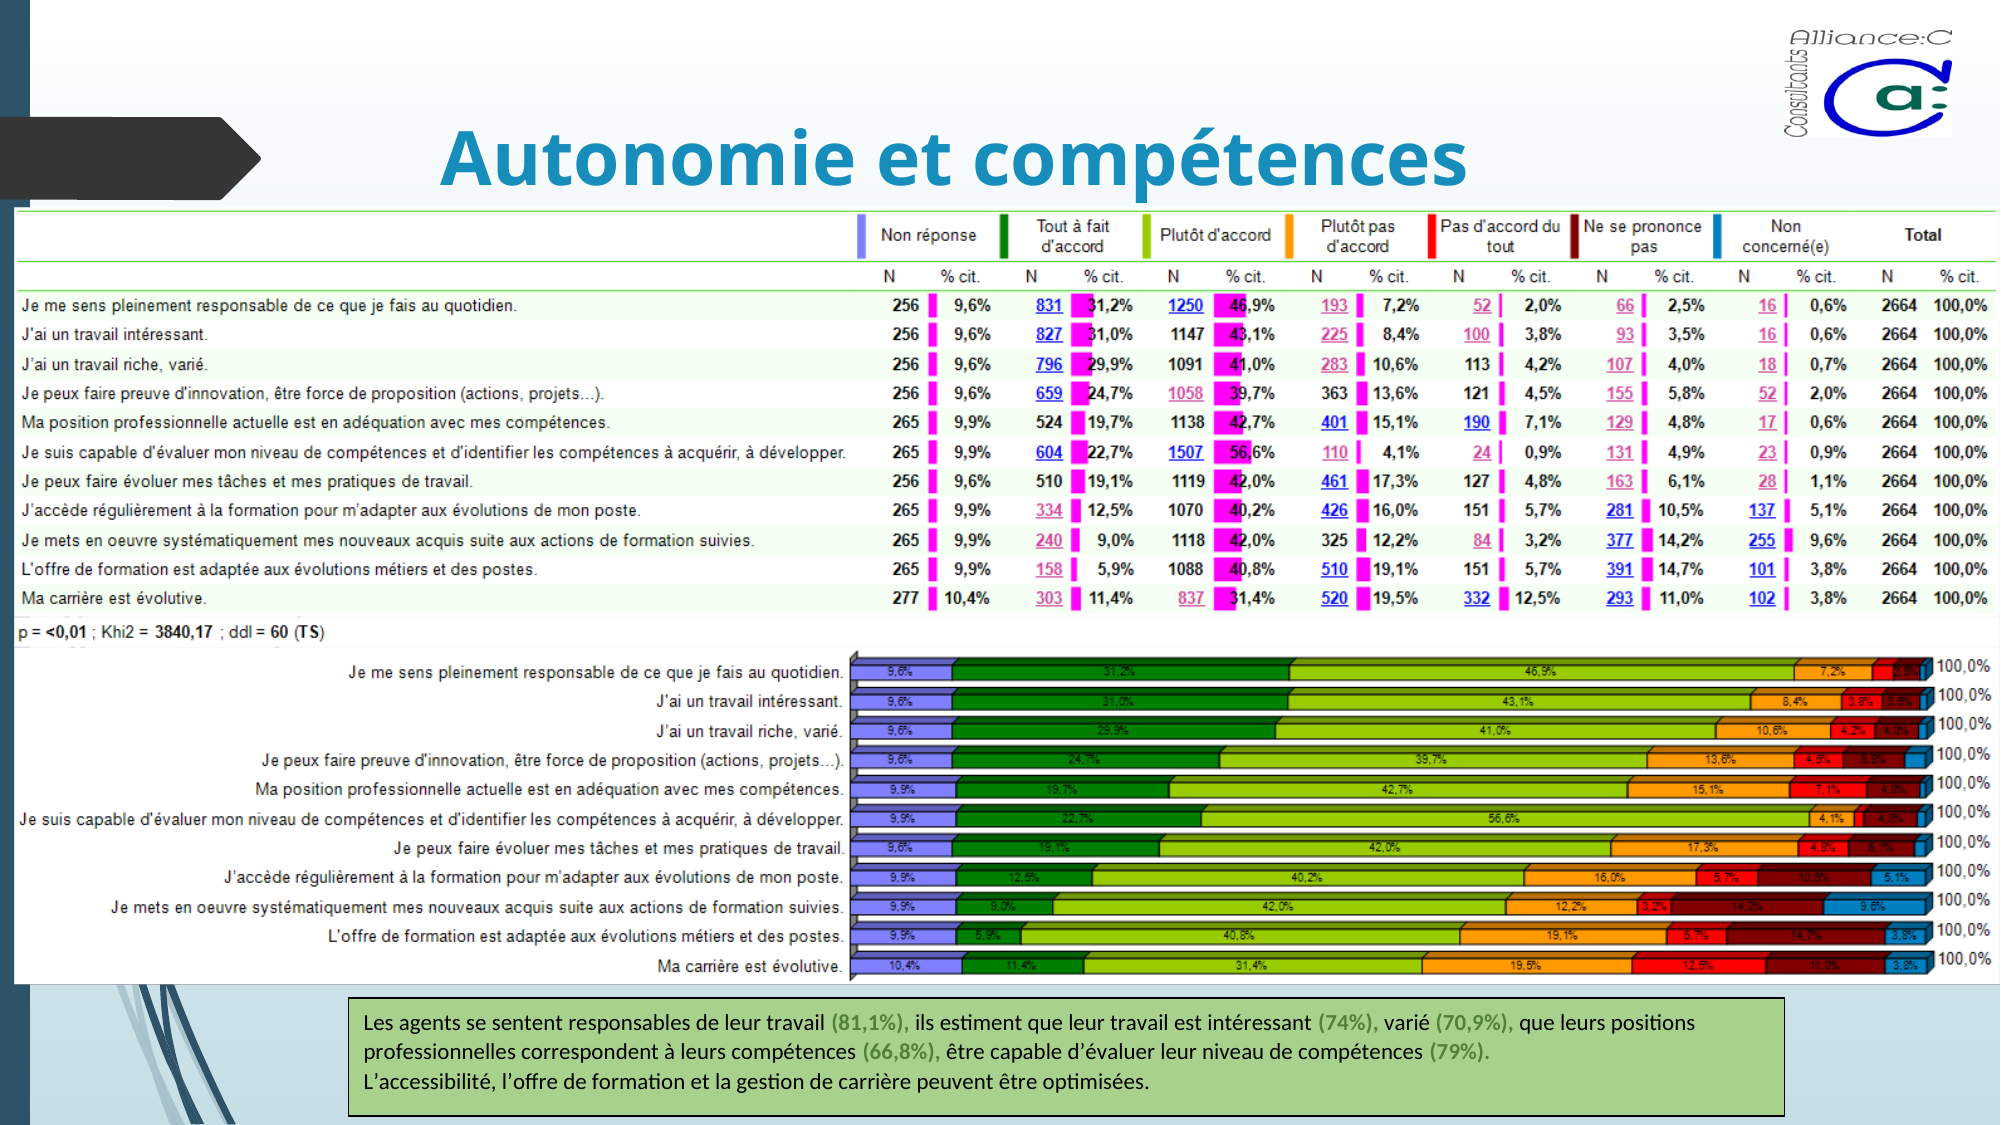

# Autonomie et compétences
Les agents se sentent responsables de leur travail (81,1%), ils estiment que leur travail est intéressant (74%), varié (70,9%), que leurs positions professionnelles correspondent à leurs compétences (66,8%), être capable d’évaluer leur niveau de compétences (79%).
L’accessibilité, l’offre de formation et la gestion de carrière peuvent être optimisées.